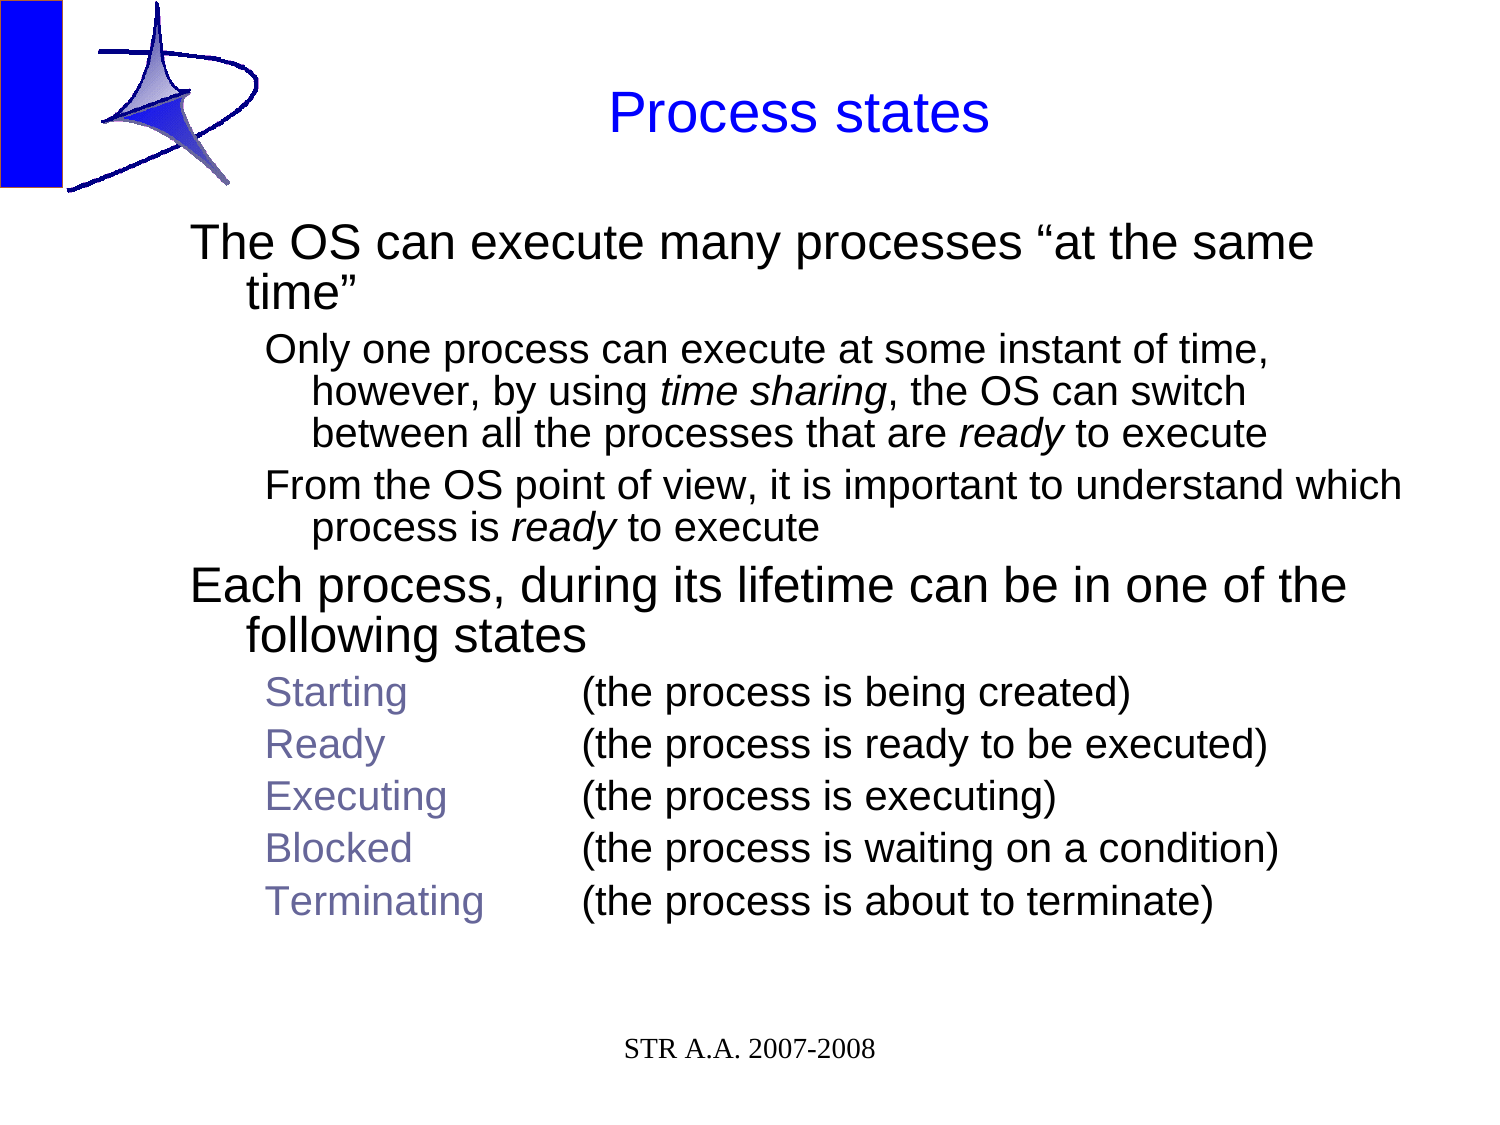

# Process states
The OS can execute many processes “at the same time”
Only one process can execute at some instant of time, however, by using time sharing, the OS can switch between all the processes that are ready to execute
From the OS point of view, it is important to understand which process is ready to execute
Each process, during its lifetime can be in one of the following states
Starting 	(the process is being created)
Ready 	(the process is ready to be executed)
Executing 	(the process is executing)
Blocked 	(the process is waiting on a condition)
Terminating 	(the process is about to terminate)
STR A.A. 2007-2008